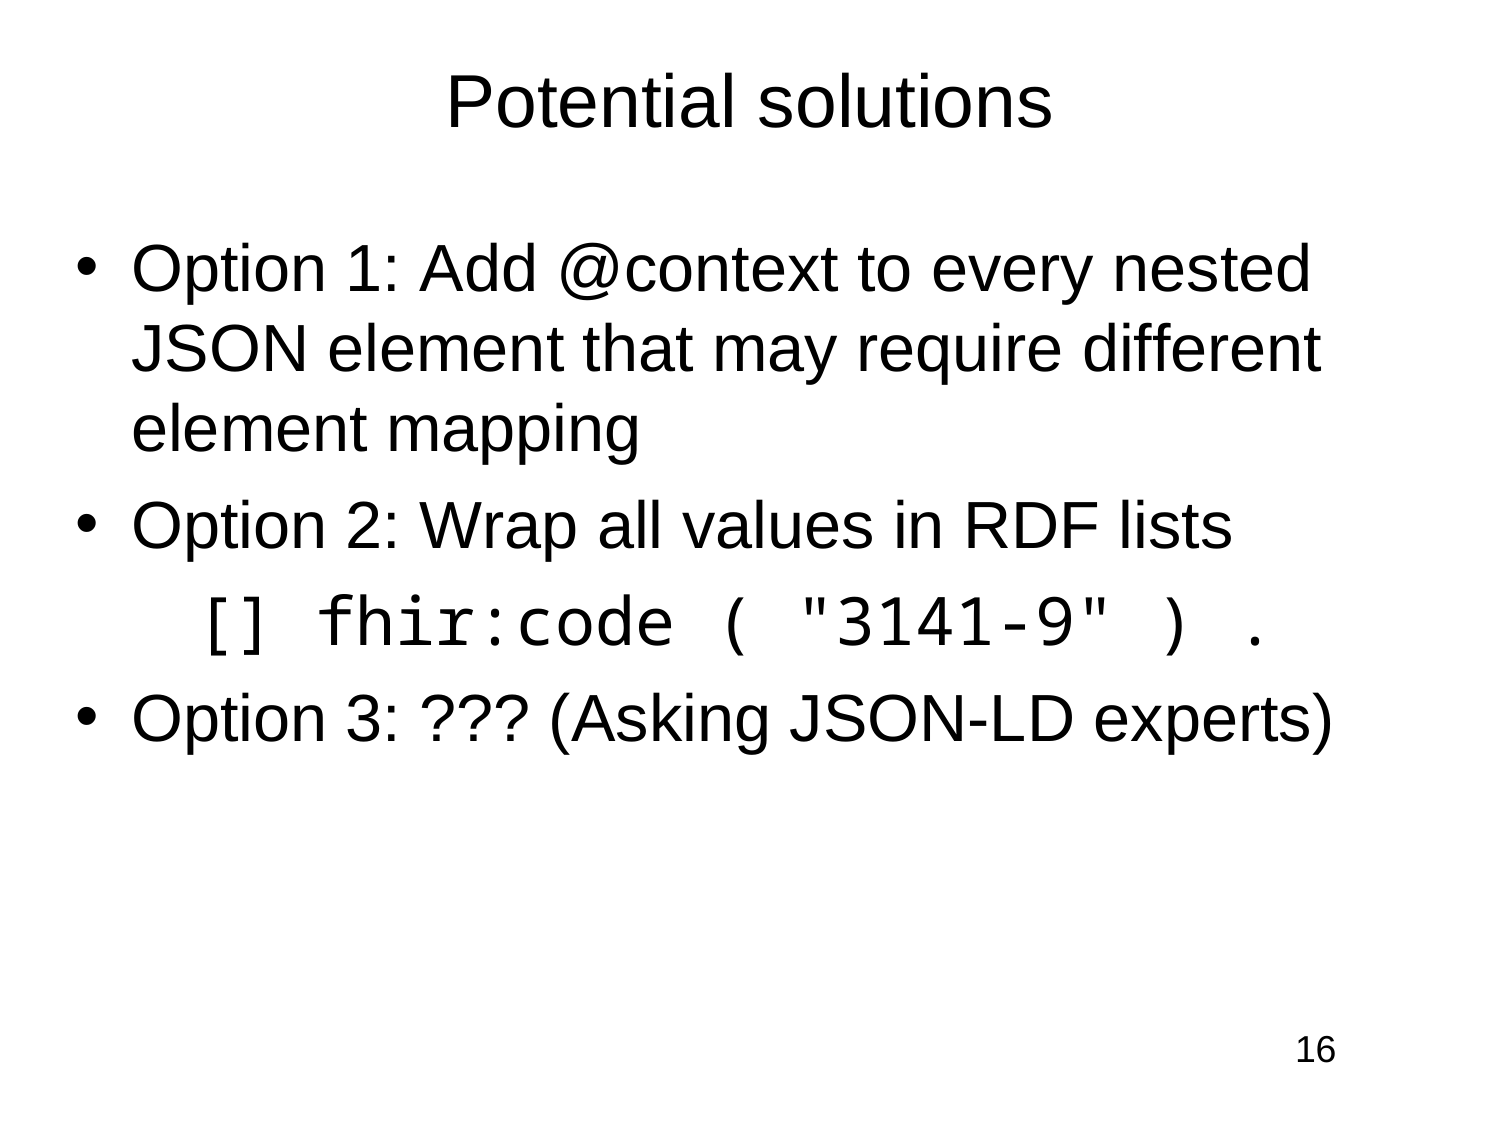

# Potential solutions
Option 1: Add @context to every nested JSON element that may require different element mapping
Option 2: Wrap all values in RDF lists
 [] fhir:code ( "3141-9" ) .
Option 3: ??? (Asking JSON-LD experts)
16